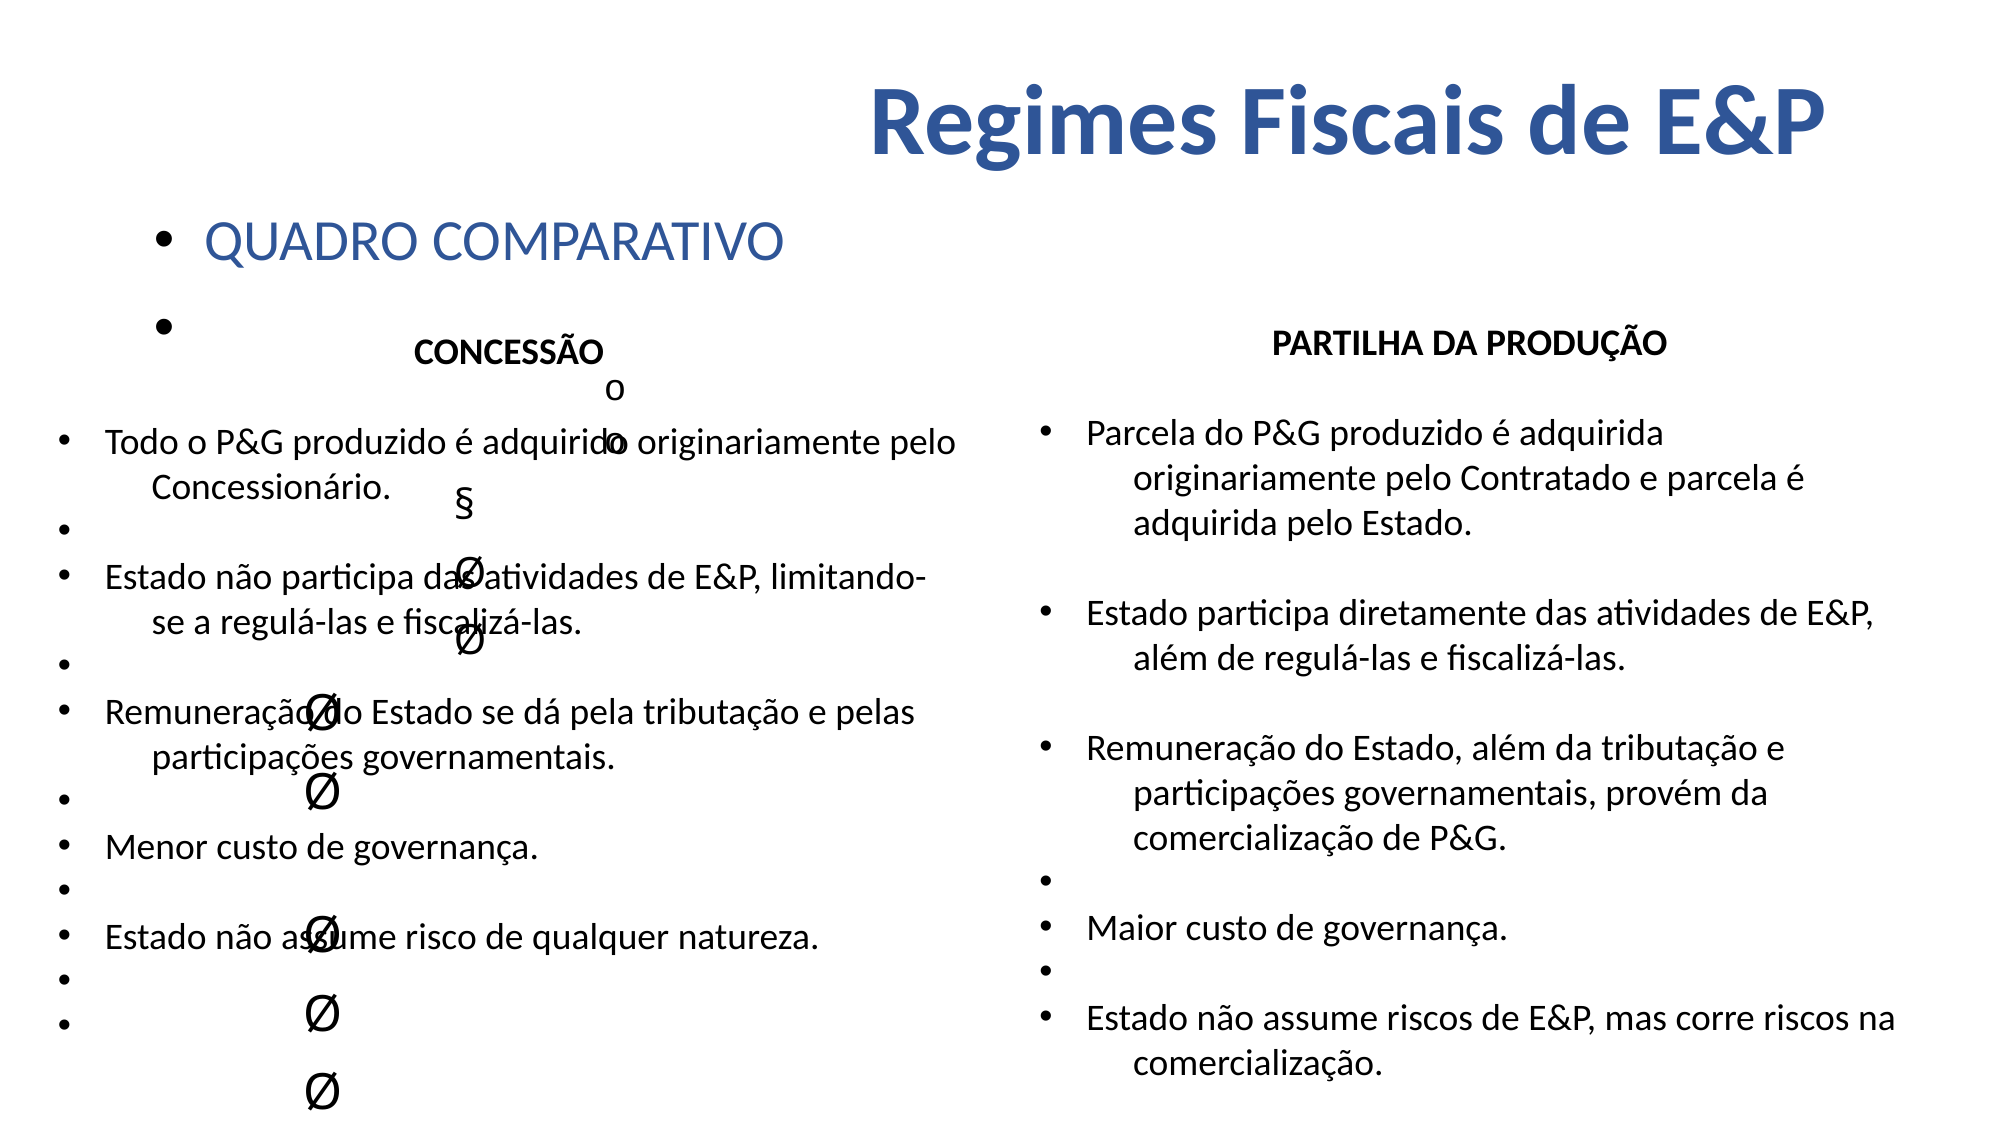

Regimes Fiscais de E&P
# QUADRO COMPARATIVO
PARTILHA DA PRODUÇÃO
Parcela do P&G produzido é adquirida originariamente pelo Contratado e parcela é adquirida pelo Estado.
Estado participa diretamente das atividades de E&P, além de regulá-las e fiscalizá-las.
Remuneração do Estado, além da tributação e participações governamentais, provém da comercialização de P&G.
Maior custo de governança.
Estado não assume riscos de E&P, mas corre riscos na comercialização.
CONCESSÃO
Todo o P&G produzido é adquirido originariamente pelo Concessionário.
Estado não participa das atividades de E&P, limitando-se a regulá-las e fiscalizá-las.
Remuneração do Estado se dá pela tributação e pelas participações governamentais.
Menor custo de governança.
Estado não assume risco de qualquer natureza.